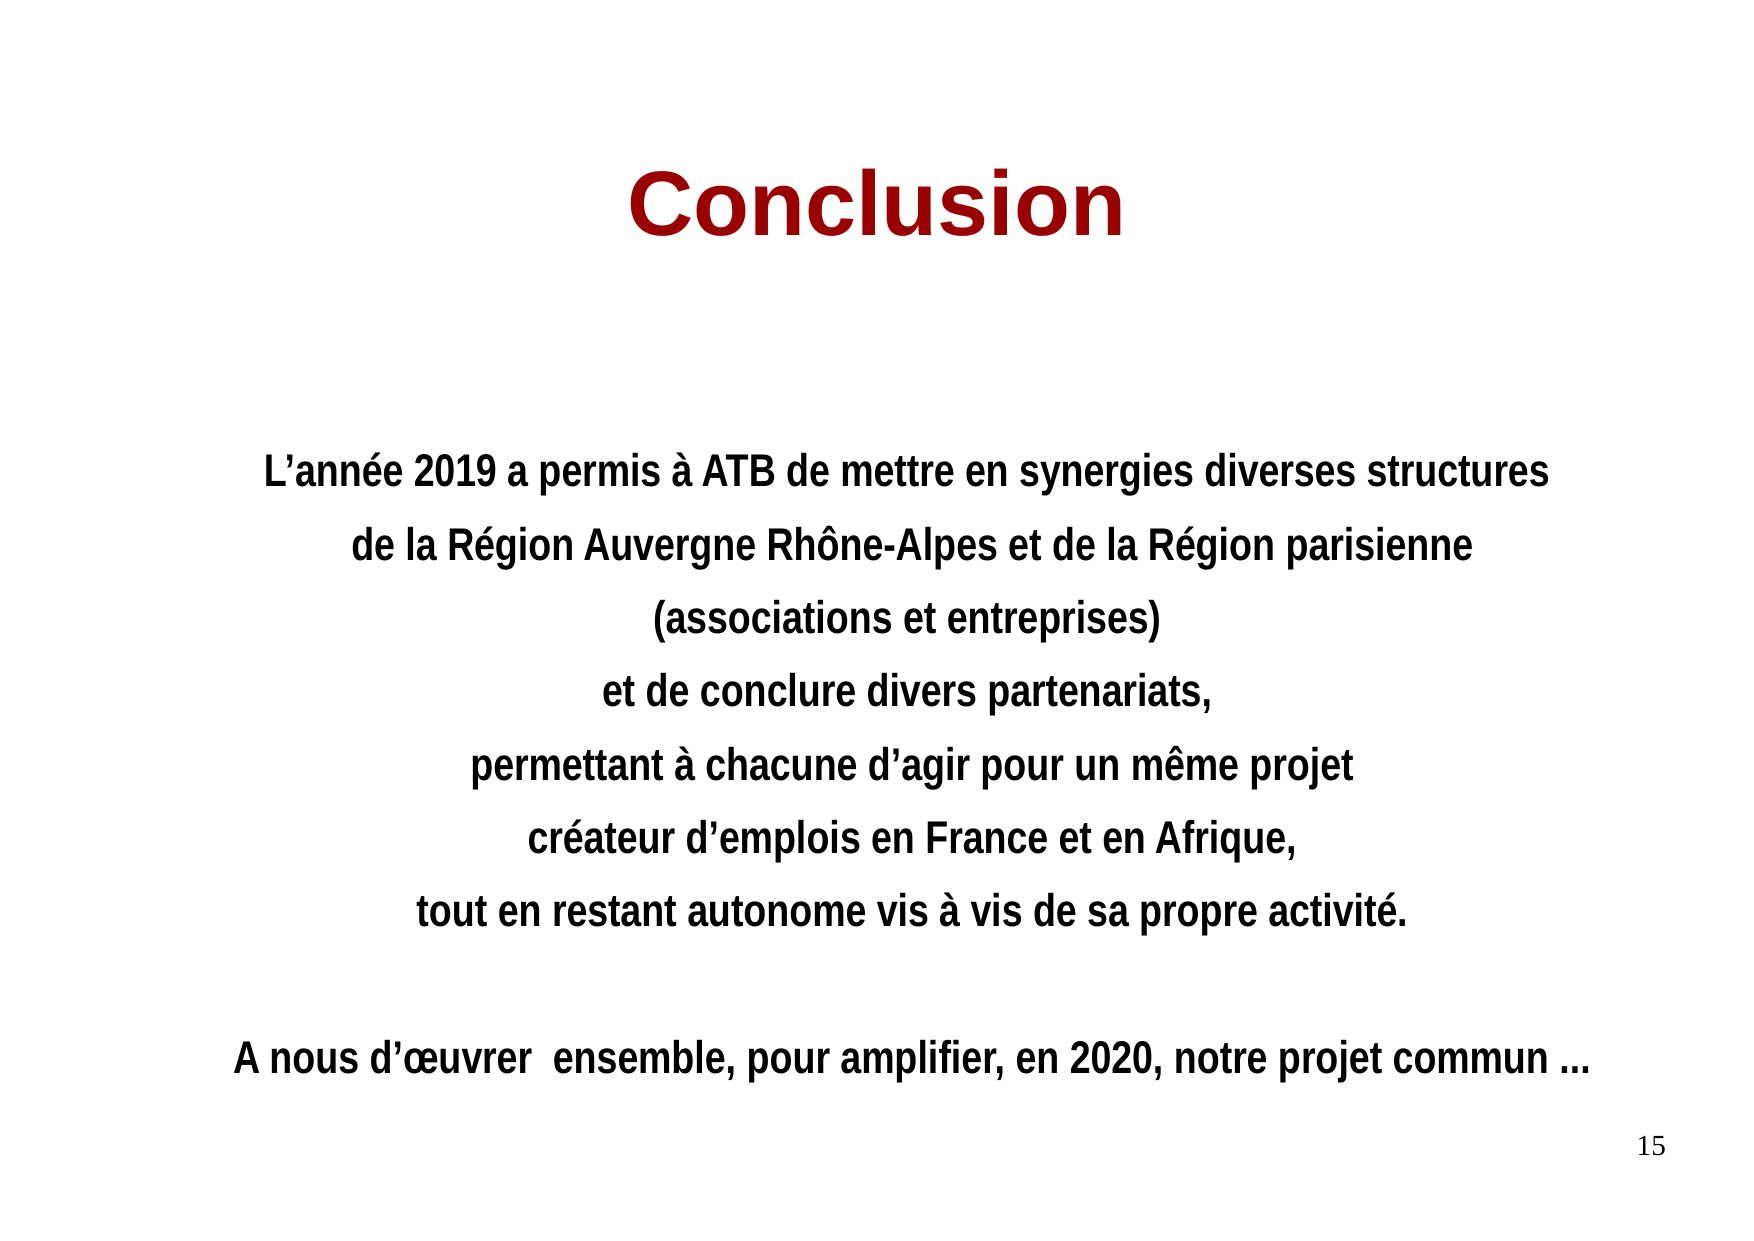

# Conclusion
L’année 2019 a permis à ATB de mettre en synergies diverses structures
de la Région Auvergne Rhône-Alpes et de la Région parisienne
(associations et entreprises)
et de conclure divers partenariats,
permettant à chacune d’agir pour un même projet
créateur d’emplois en France et en Afrique,
tout en restant autonome vis à vis de sa propre activité.
A nous d’œuvrer ensemble, pour amplifier, en 2020, notre projet commun ...
15